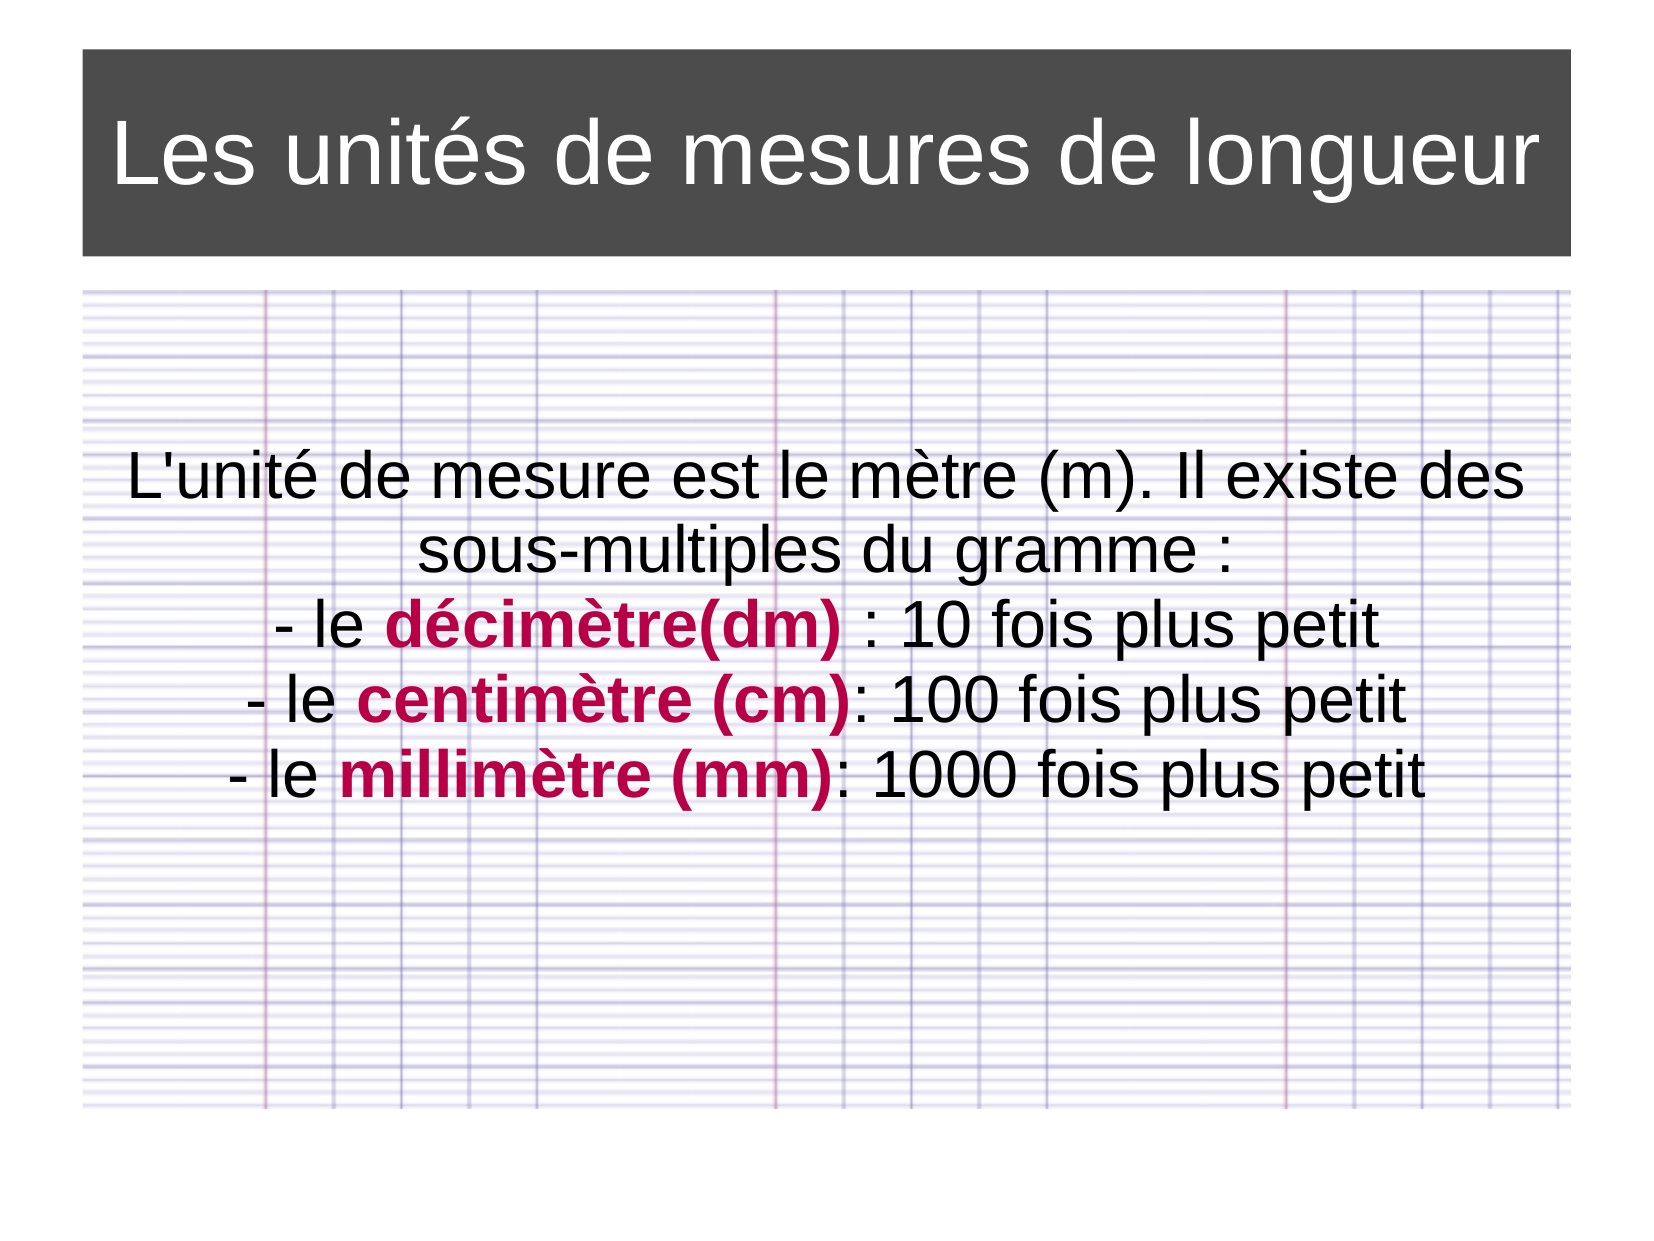

# Les unités de mesures de longueur
L'unité de mesure est le mètre (m). Il existe des sous-multiples du gramme :
- le décimètre(dm) : 10 fois plus petit
- le centimètre (cm): 100 fois plus petit
- le millimètre (mm): 1000 fois plus petit